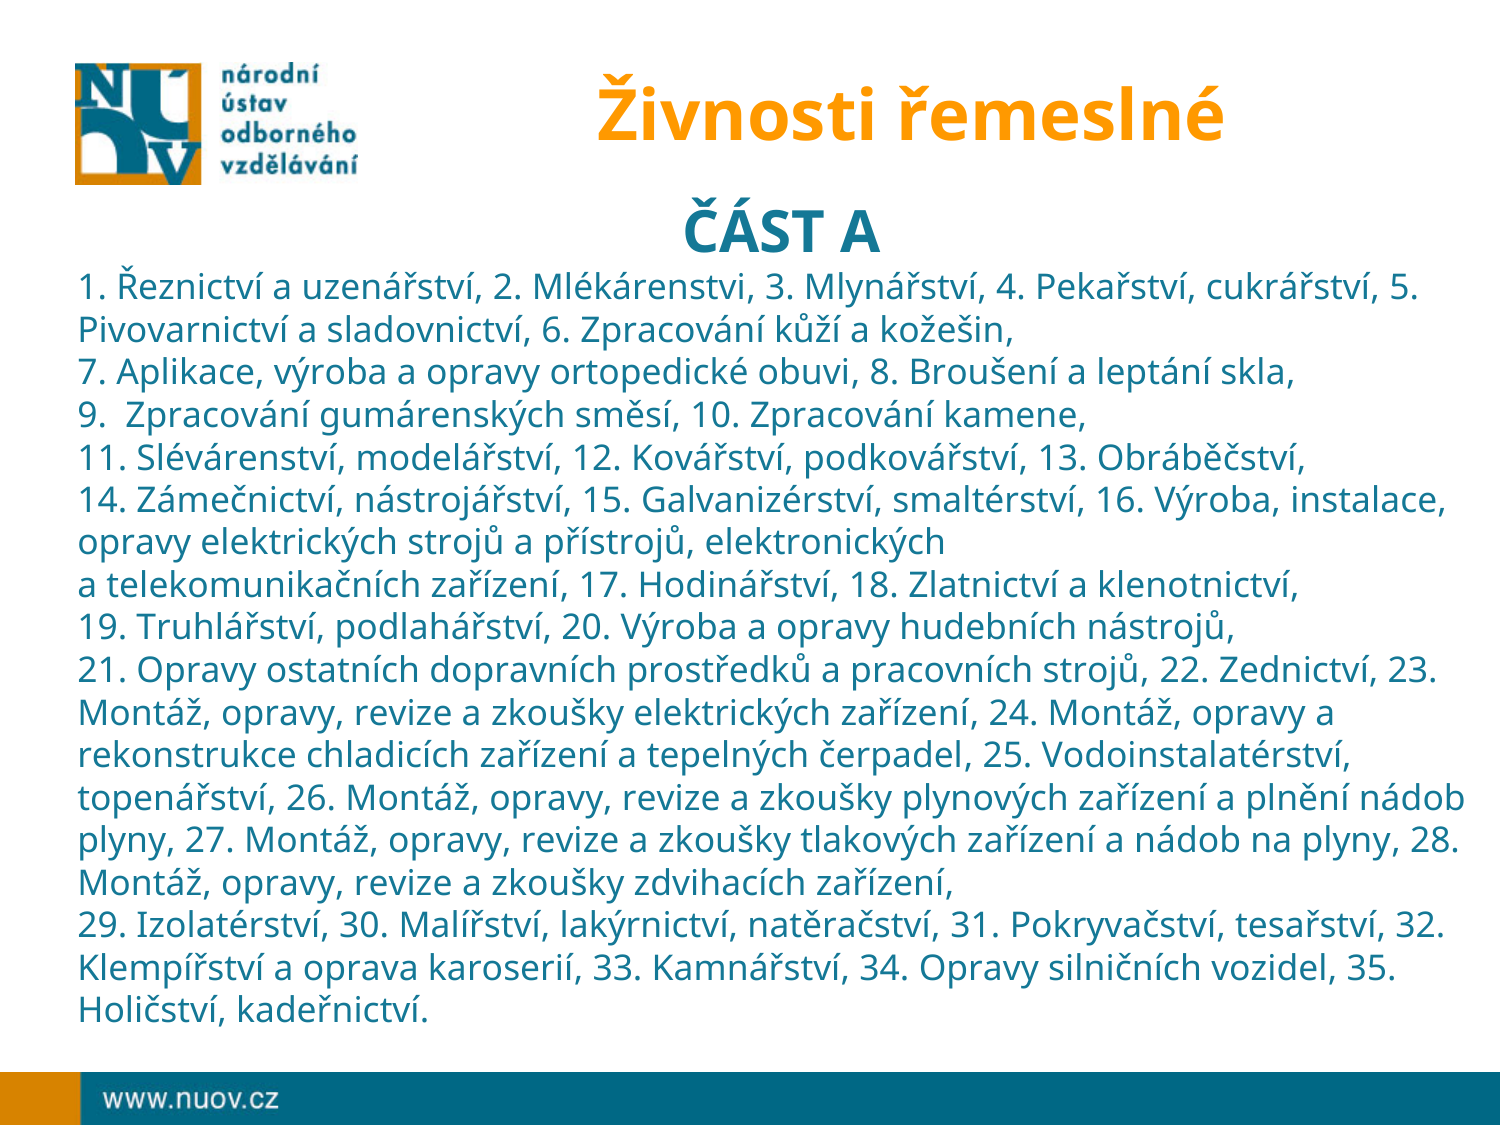

# Živnosti řemeslné
ČÁST A
1. Řeznictví a uzenářství, 2. Mlékárenstvi, 3. Mlynářství, 4. Pekařství, cukrářství, 5. Pivovarnictví a sladovnictví, 6. Zpracování kůží a kožešin,
7. Aplikace, výroba a opravy ortopedické obuvi, 8. Broušení a leptání skla,
9. Zpracování gumárenských směsí, 10. Zpracování kamene,
11. Slévárenství, modelářství, 12. Kovářství, podkovářství, 13. Obráběčství,
14. Zámečnictví, nástrojářství, 15. Galvanizérství, smaltérství, 16. Výroba, instalace, opravy elektrických strojů a přístrojů, elektronických
a telekomunikačních zařízení, 17. Hodinářství, 18. Zlatnictví a klenotnictví,
19. Truhlářství, podlahářství, 20. Výroba a opravy hudebních nástrojů,
21. Opravy ostatních dopravních prostředků a pracovních strojů, 22. Zednictví, 23. Montáž, opravy, revize a zkoušky elektrických zařízení, 24. Montáž, opravy a rekonstrukce chladicích zařízení a tepelných čerpadel, 25. Vodoinstalatérství, topenářství, 26. Montáž, opravy, revize a zkoušky plynových zařízení a plnění nádob plyny, 27. Montáž, opravy, revize a zkoušky tlakových zařízení a nádob na plyny, 28. Montáž, opravy, revize a zkoušky zdvihacích zařízení,
29. Izolatérství, 30. Malířství, lakýrnictví, natěračství, 31. Pokryvačství, tesařství, 32. Klempířství a oprava karoserií, 33. Kamnářství, 34. Opravy silničních vozidel, 35. Holičství, kadeřnictví.